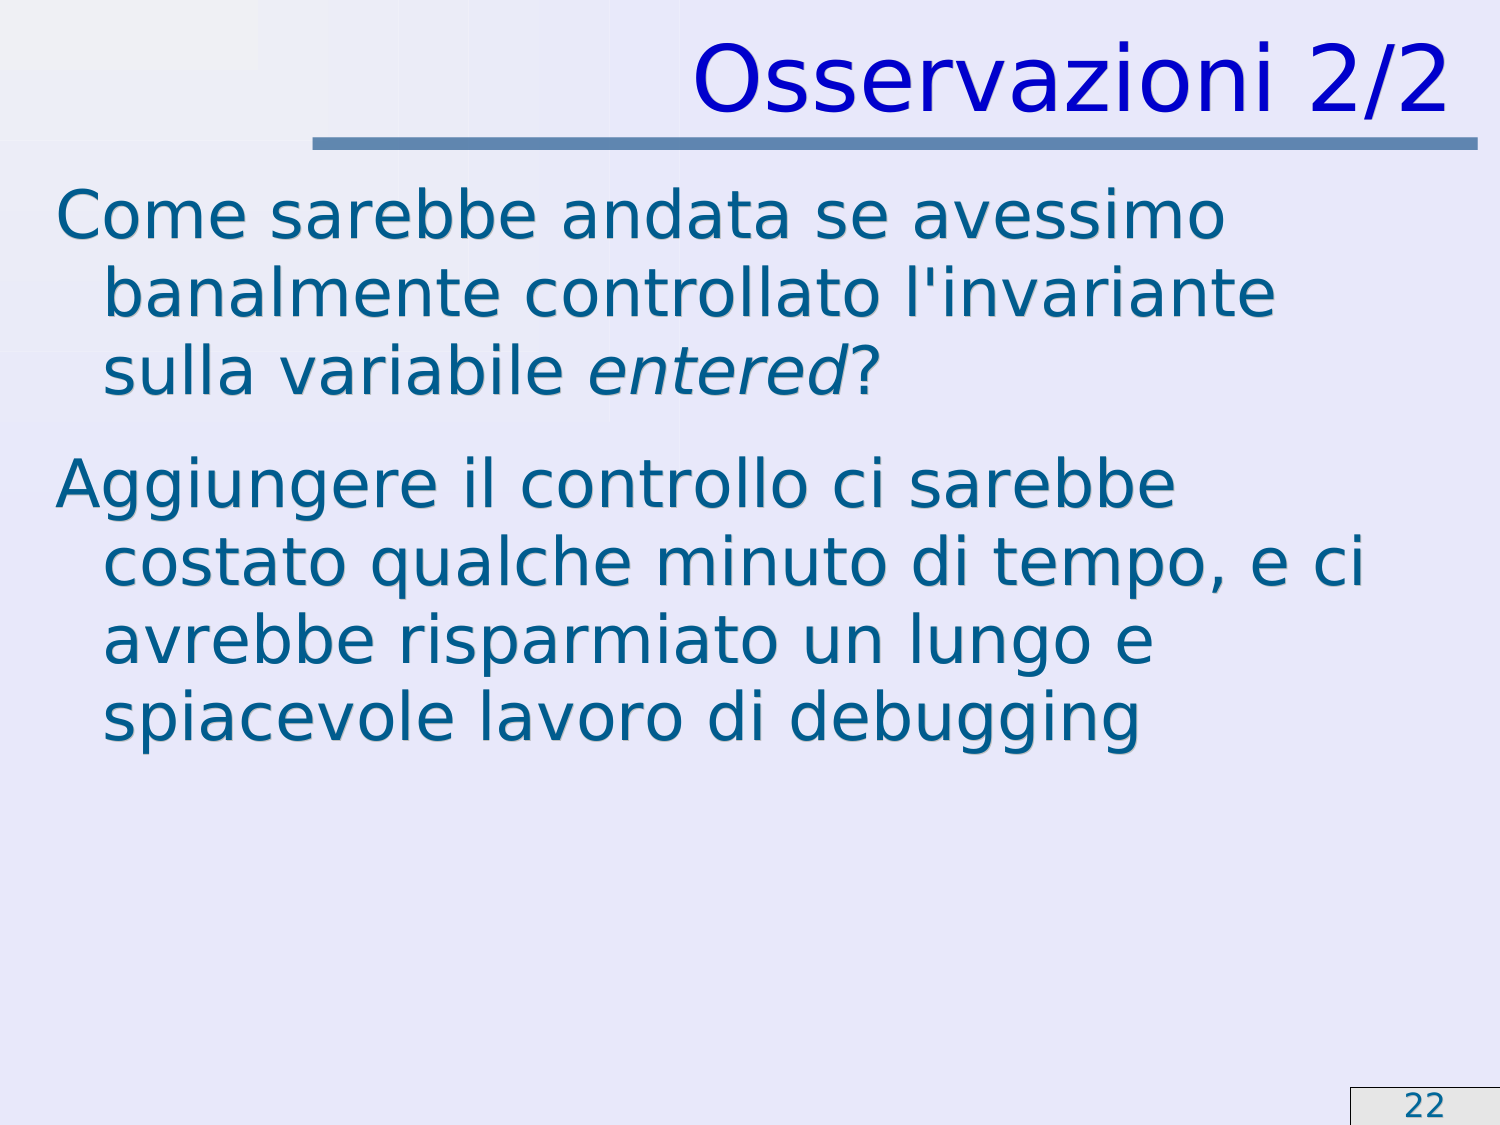

# Osservazioni 2/2
Come sarebbe andata se avessimo banalmente controllato l'invariante sulla variabile entered?
Aggiungere il controllo ci sarebbe costato qualche minuto di tempo, e ci avrebbe risparmiato un lungo e spiacevole lavoro di debugging